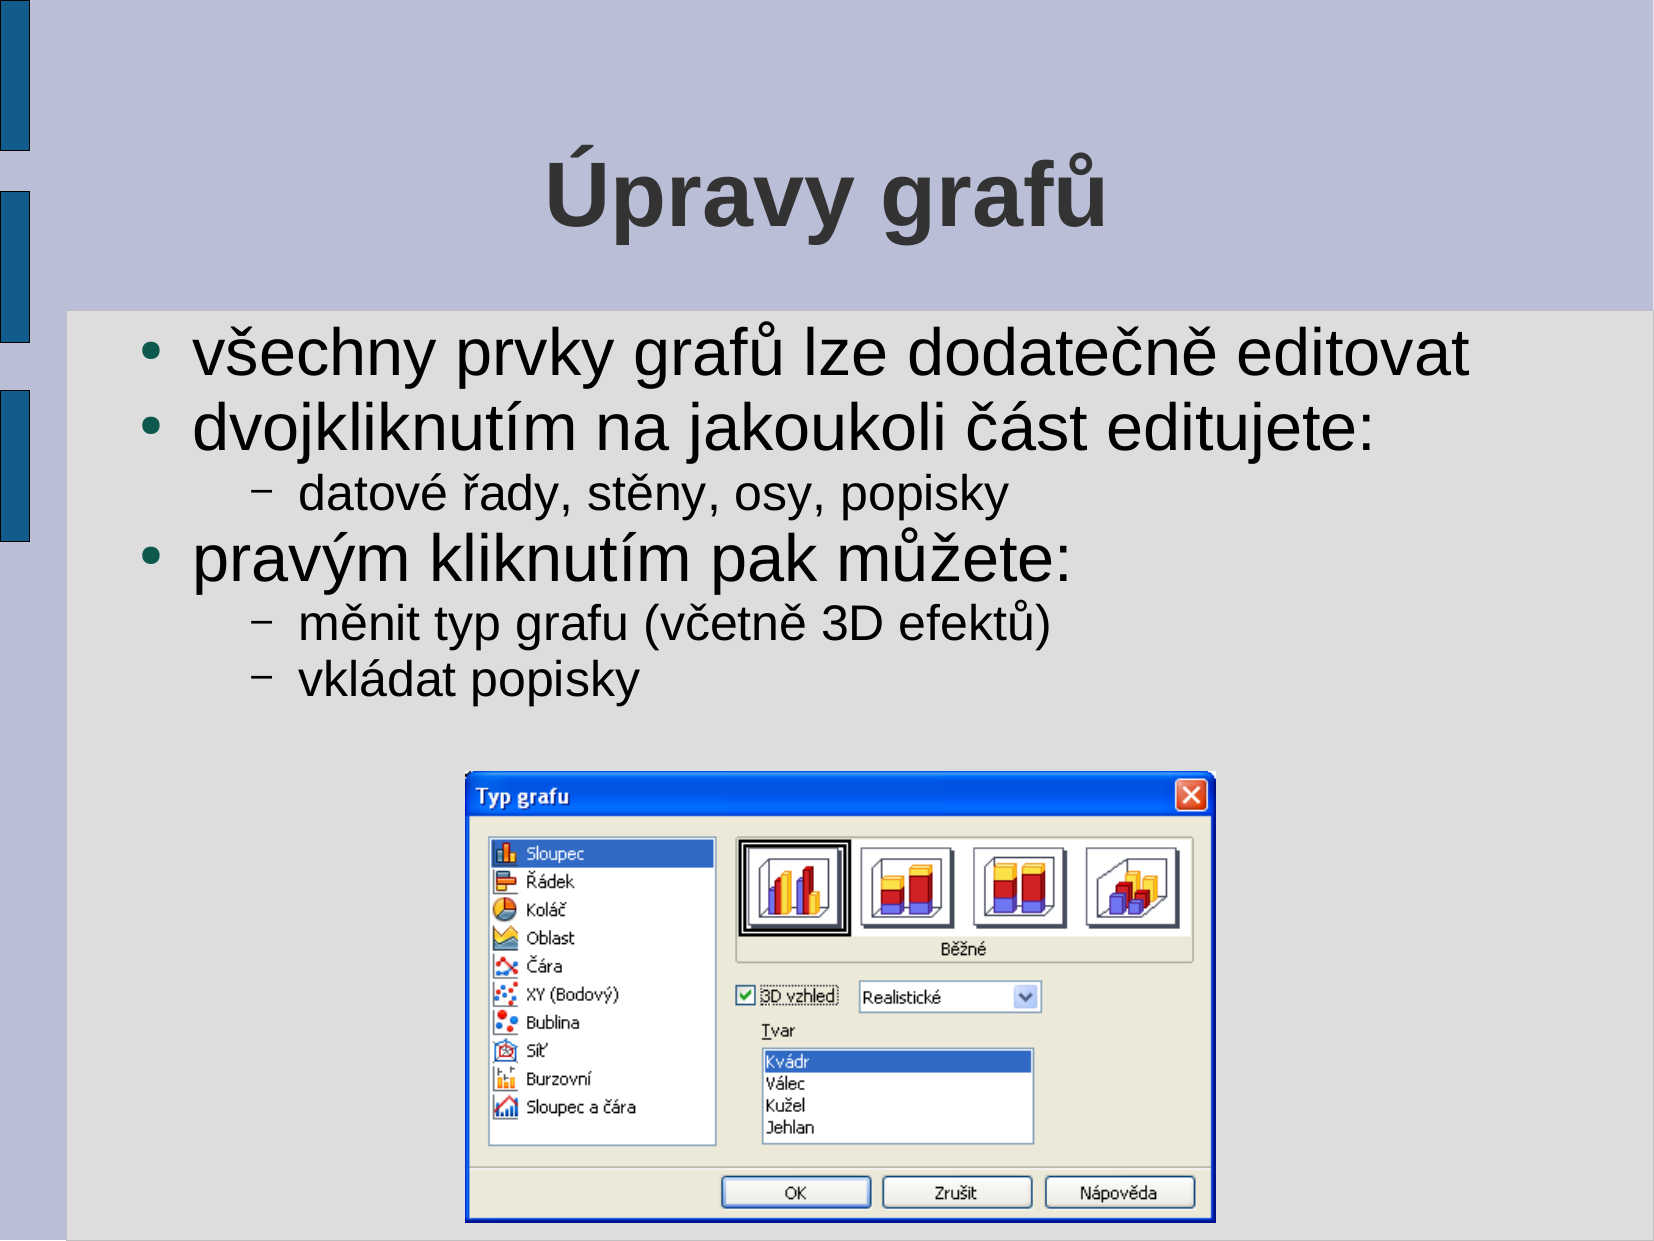

# Úpravy grafů
všechny prvky grafů lze dodatečně editovat
dvojkliknutím na jakoukoli část editujete:
datové řady, stěny, osy, popisky
pravým kliknutím pak můžete:
měnit typ grafu (včetně 3D efektů)
vkládat popisky